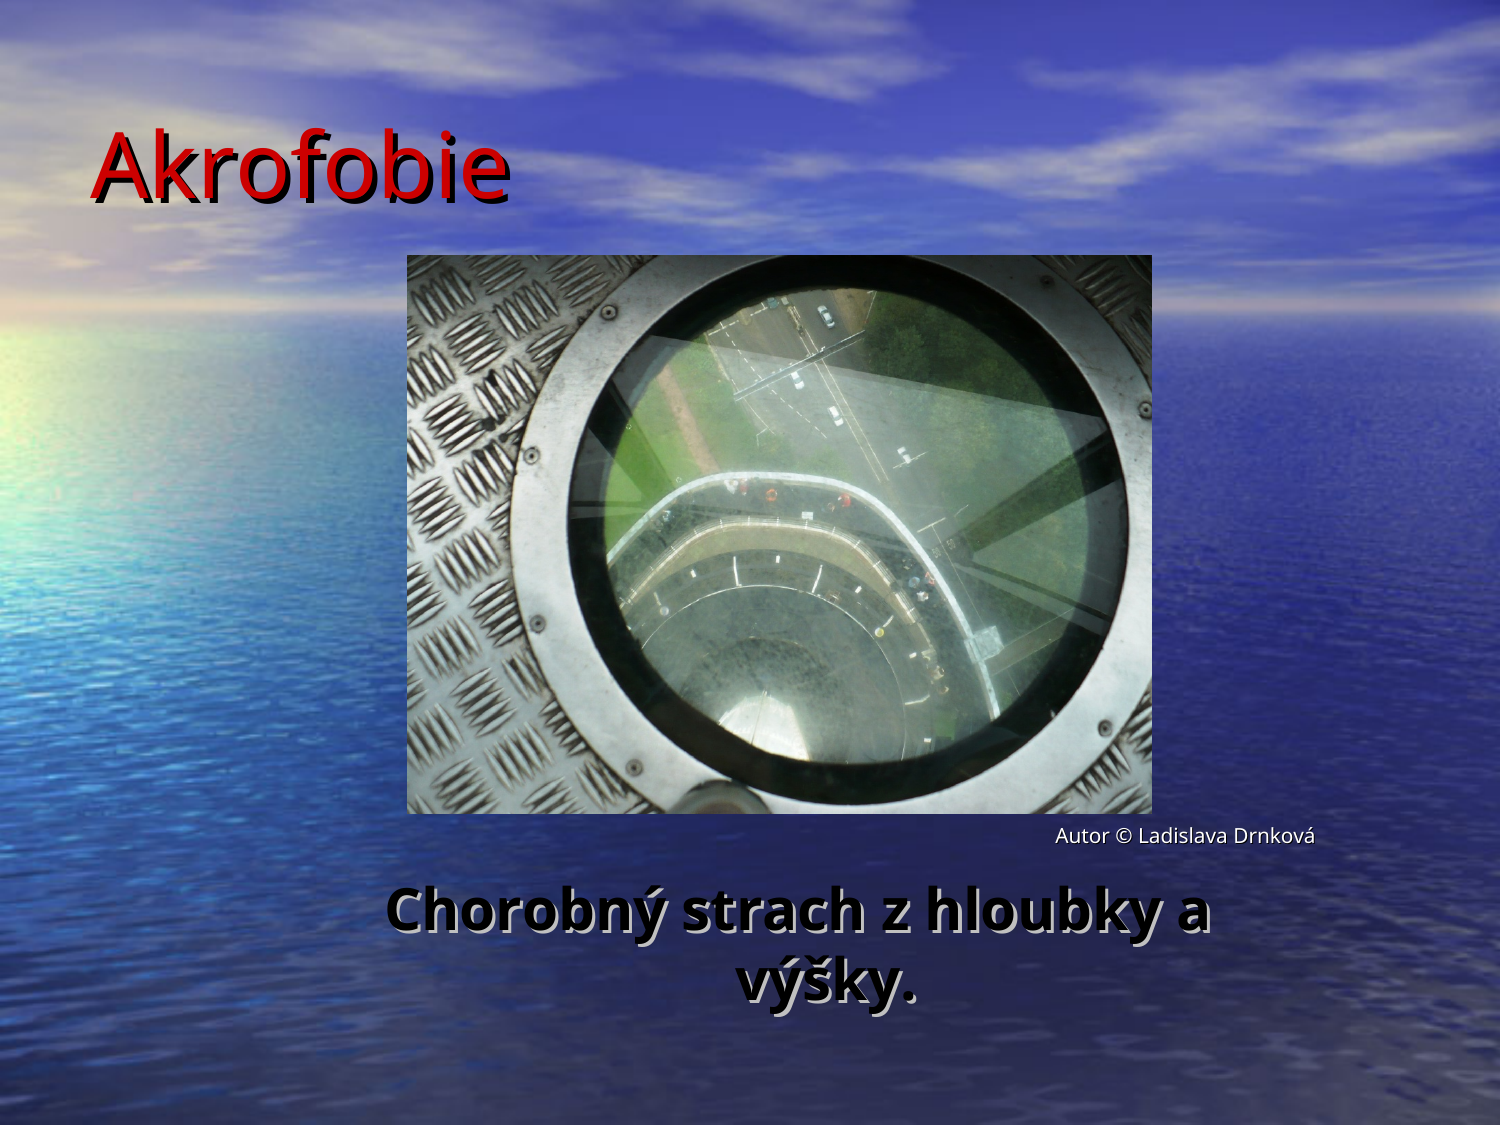

# Akrofobie
Autor © Ladislava Drnková
Chorobný strach z hloubky a výšky.